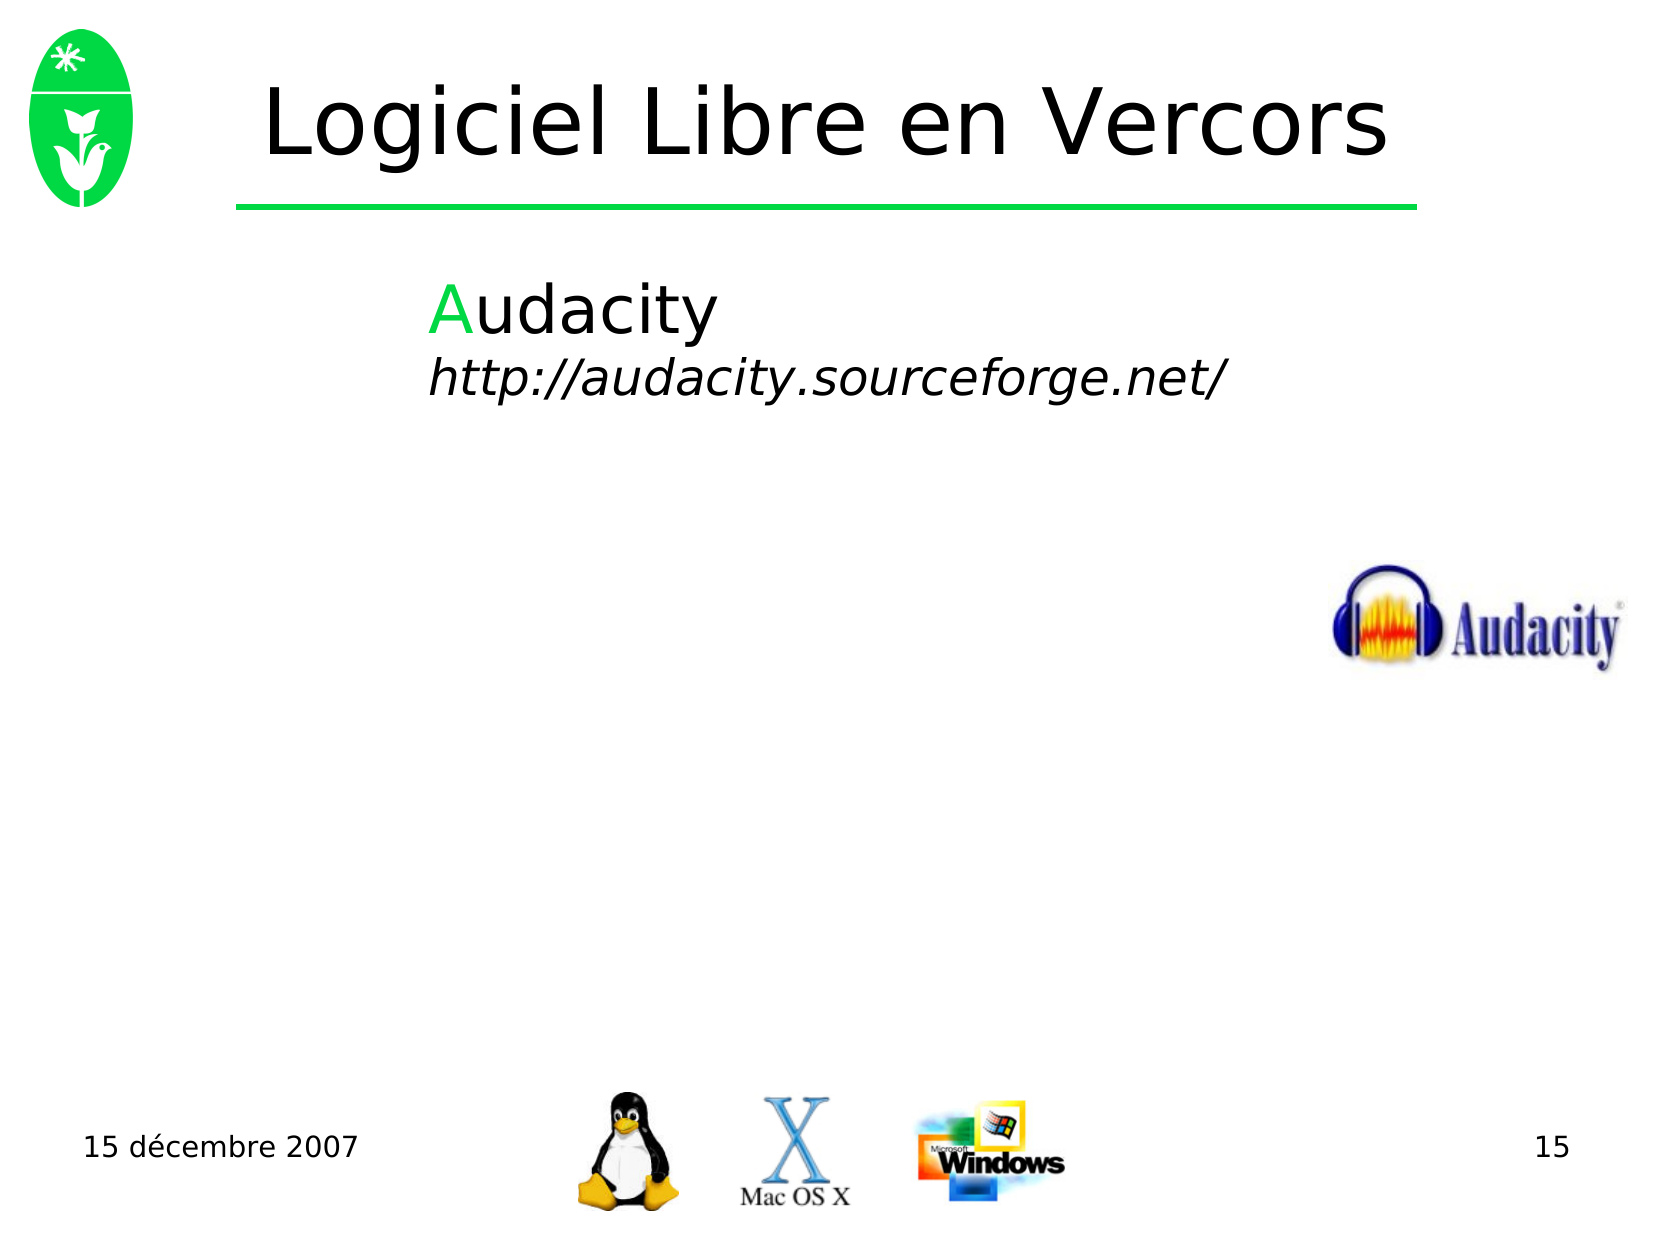

# Logiciel Libre en Vercors
Audacity
http://audacity.sourceforge.net/
15 décembre 2007
15